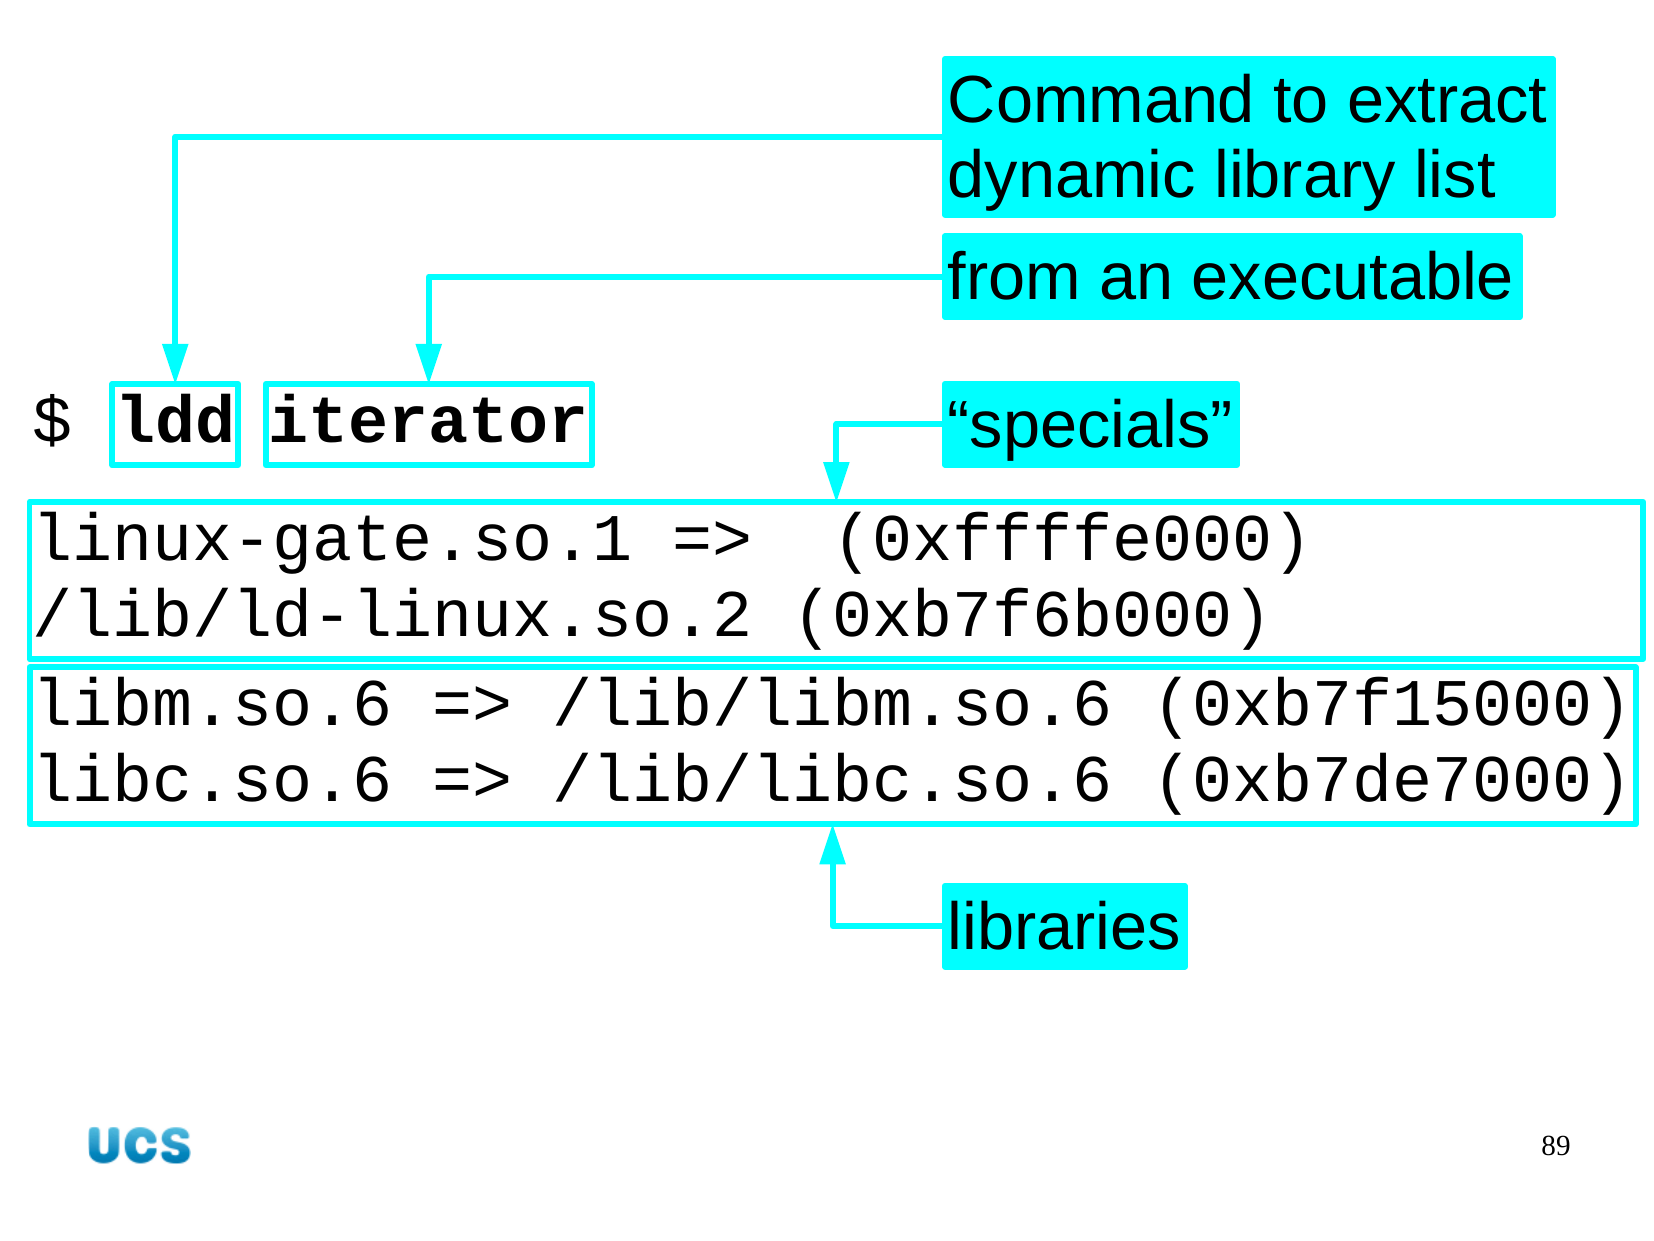

Command to extract
dynamic library list
from an executable
$
ldd
iterator
“specials”
linux-gate.so.1 => (0xffffe000)
/lib/ld-linux.so.2 (0xb7f6b000)
libm.so.6 => /lib/libm.so.6 (0xb7f15000)
libc.so.6 => /lib/libc.so.6 (0xb7de7000)
libraries
89